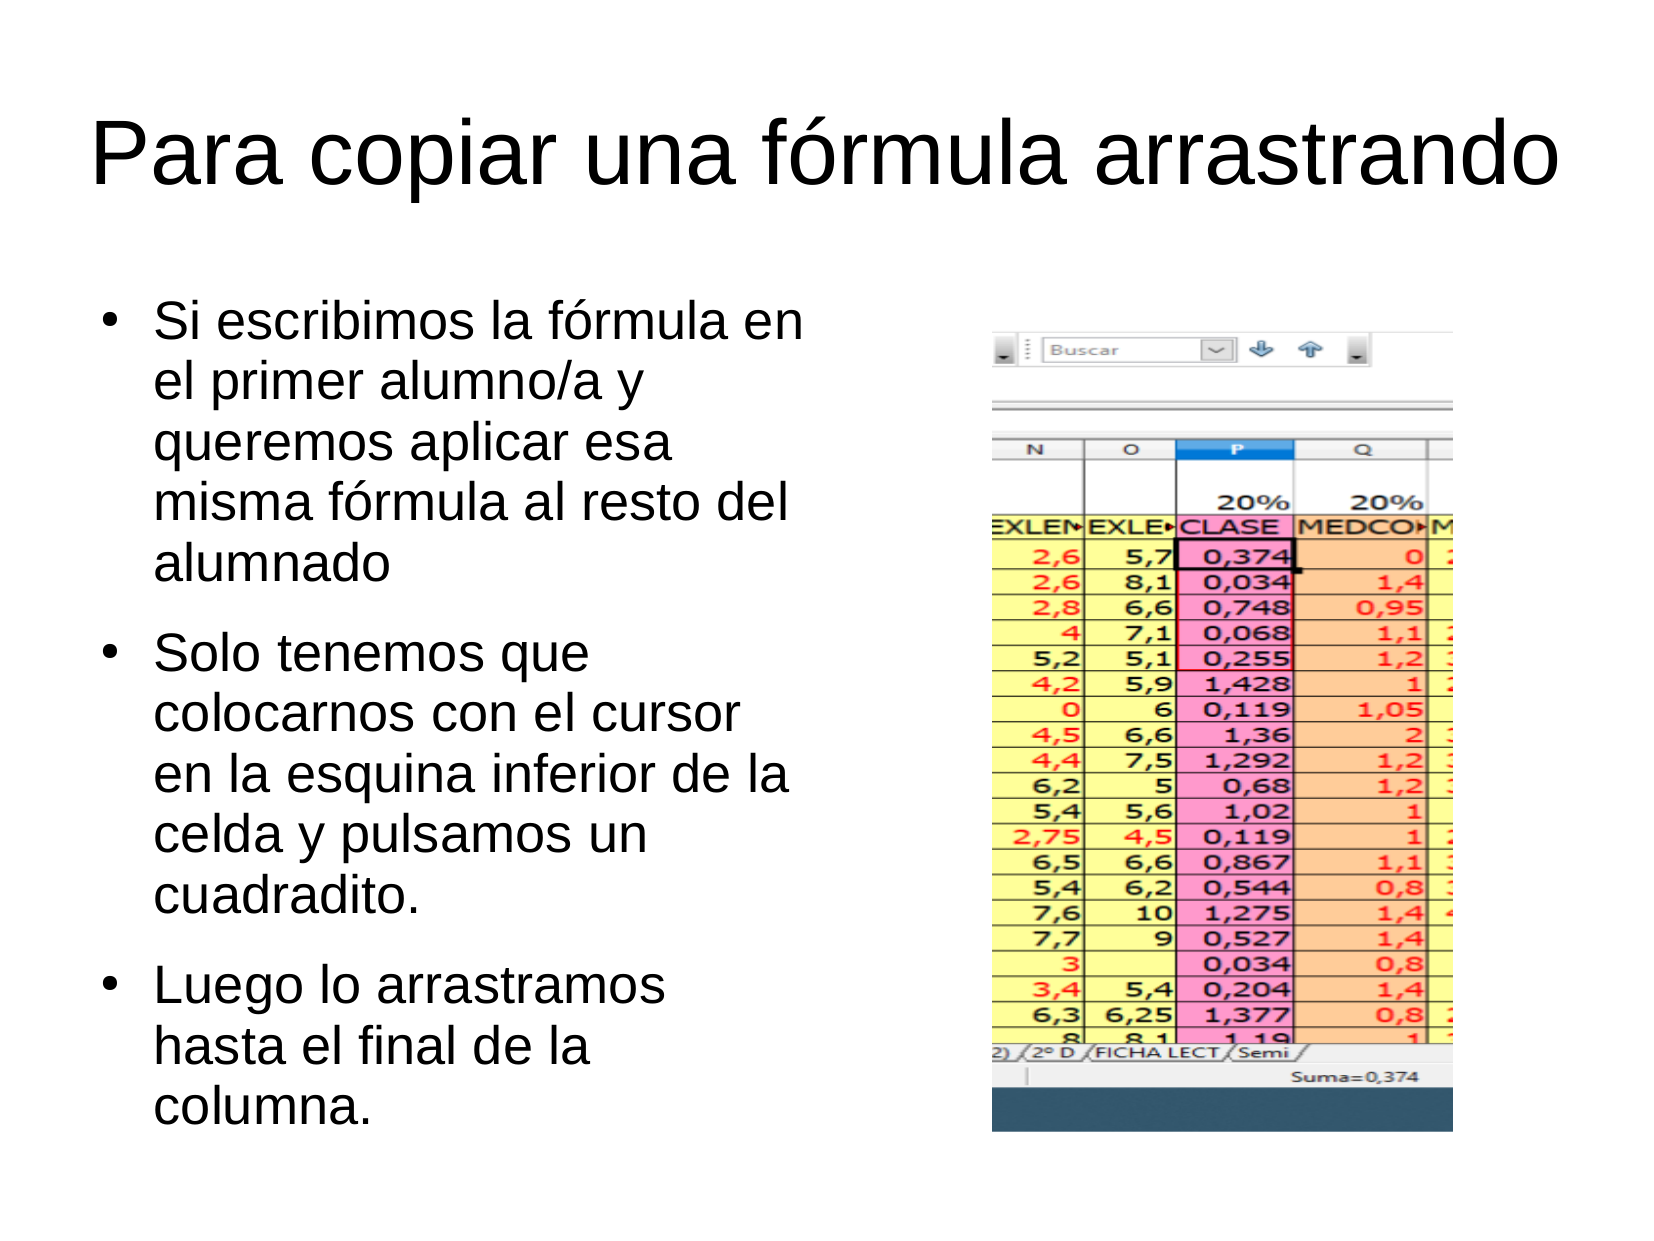

# Para copiar una fórmula arrastrando
Si escribimos la fórmula en el primer alumno/a y queremos aplicar esa misma fórmula al resto del alumnado
Solo tenemos que colocarnos con el cursor en la esquina inferior de la celda y pulsamos un cuadradito.
Luego lo arrastramos hasta el final de la columna.